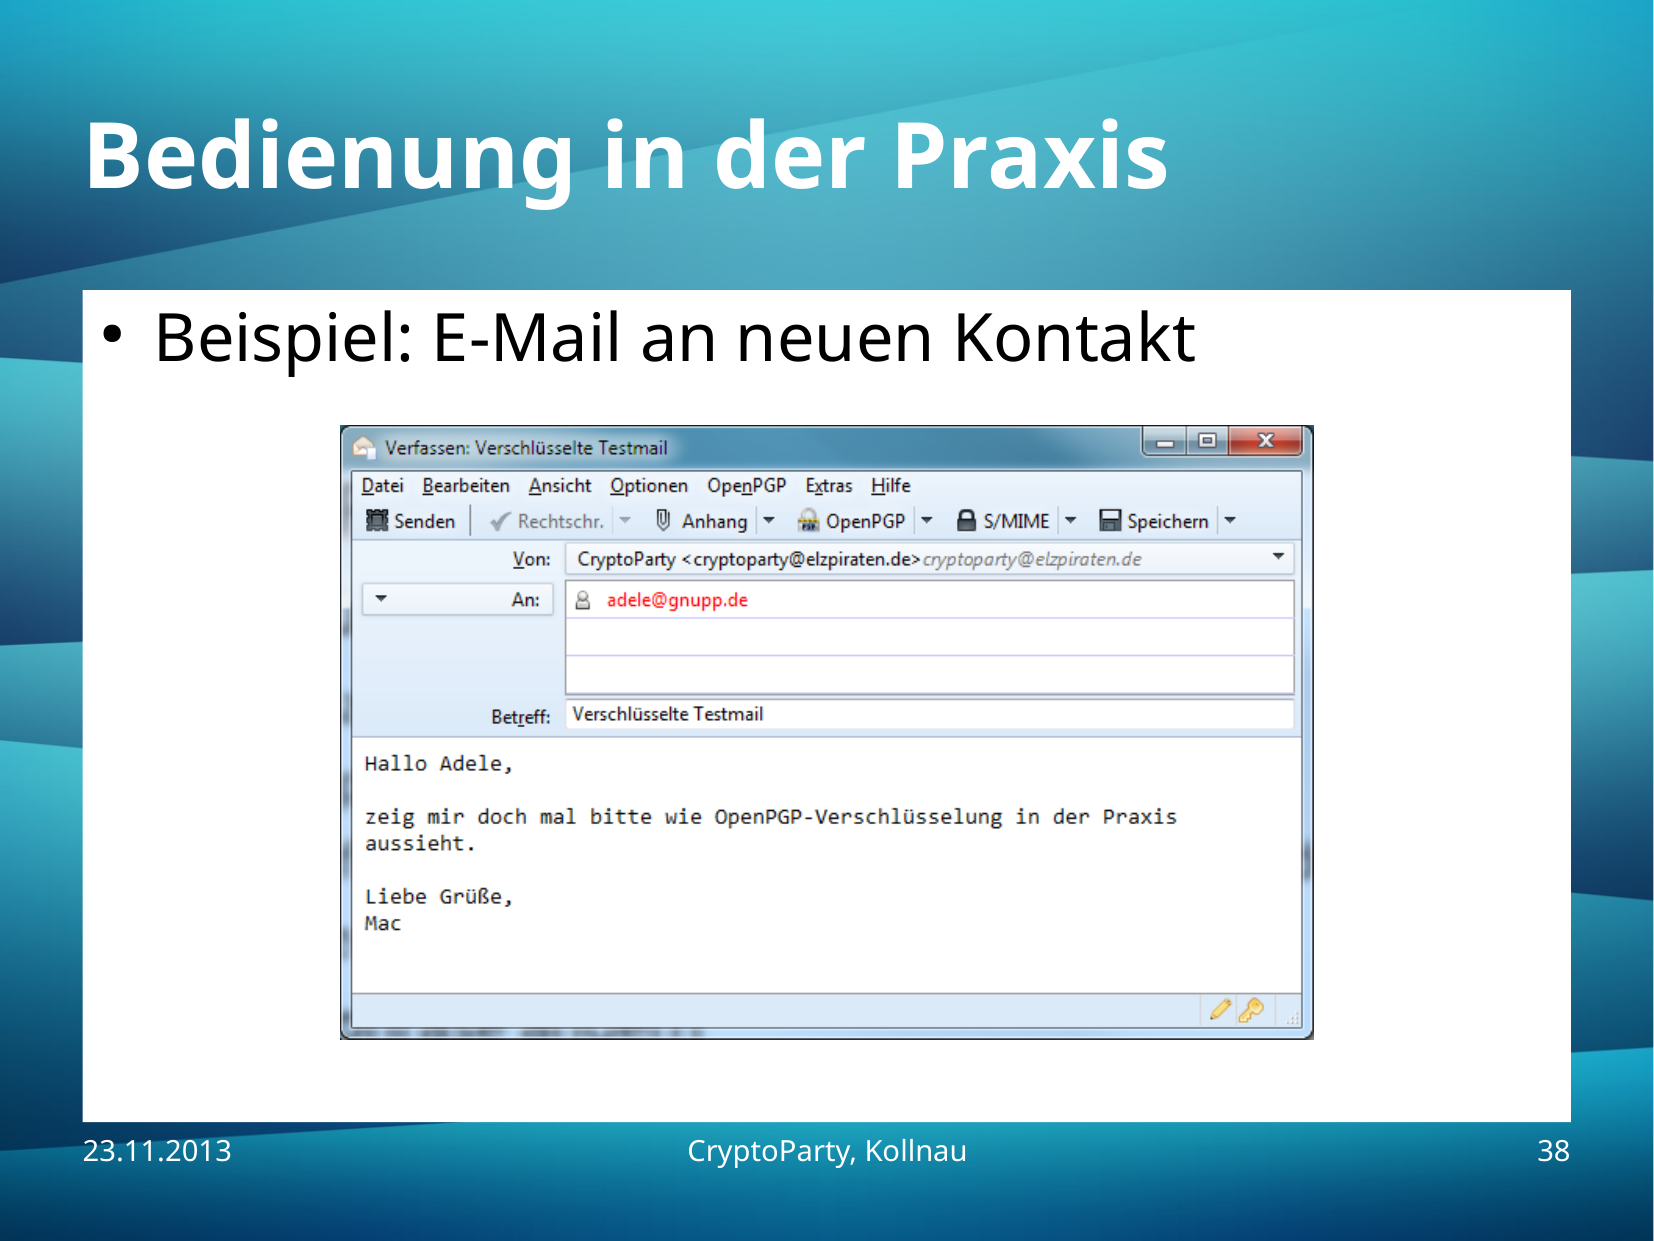

# Bedienung in der Praxis
Beispiel: E-Mail an neuen Kontakt
23.11.2013
CryptoParty, Kollnau
38